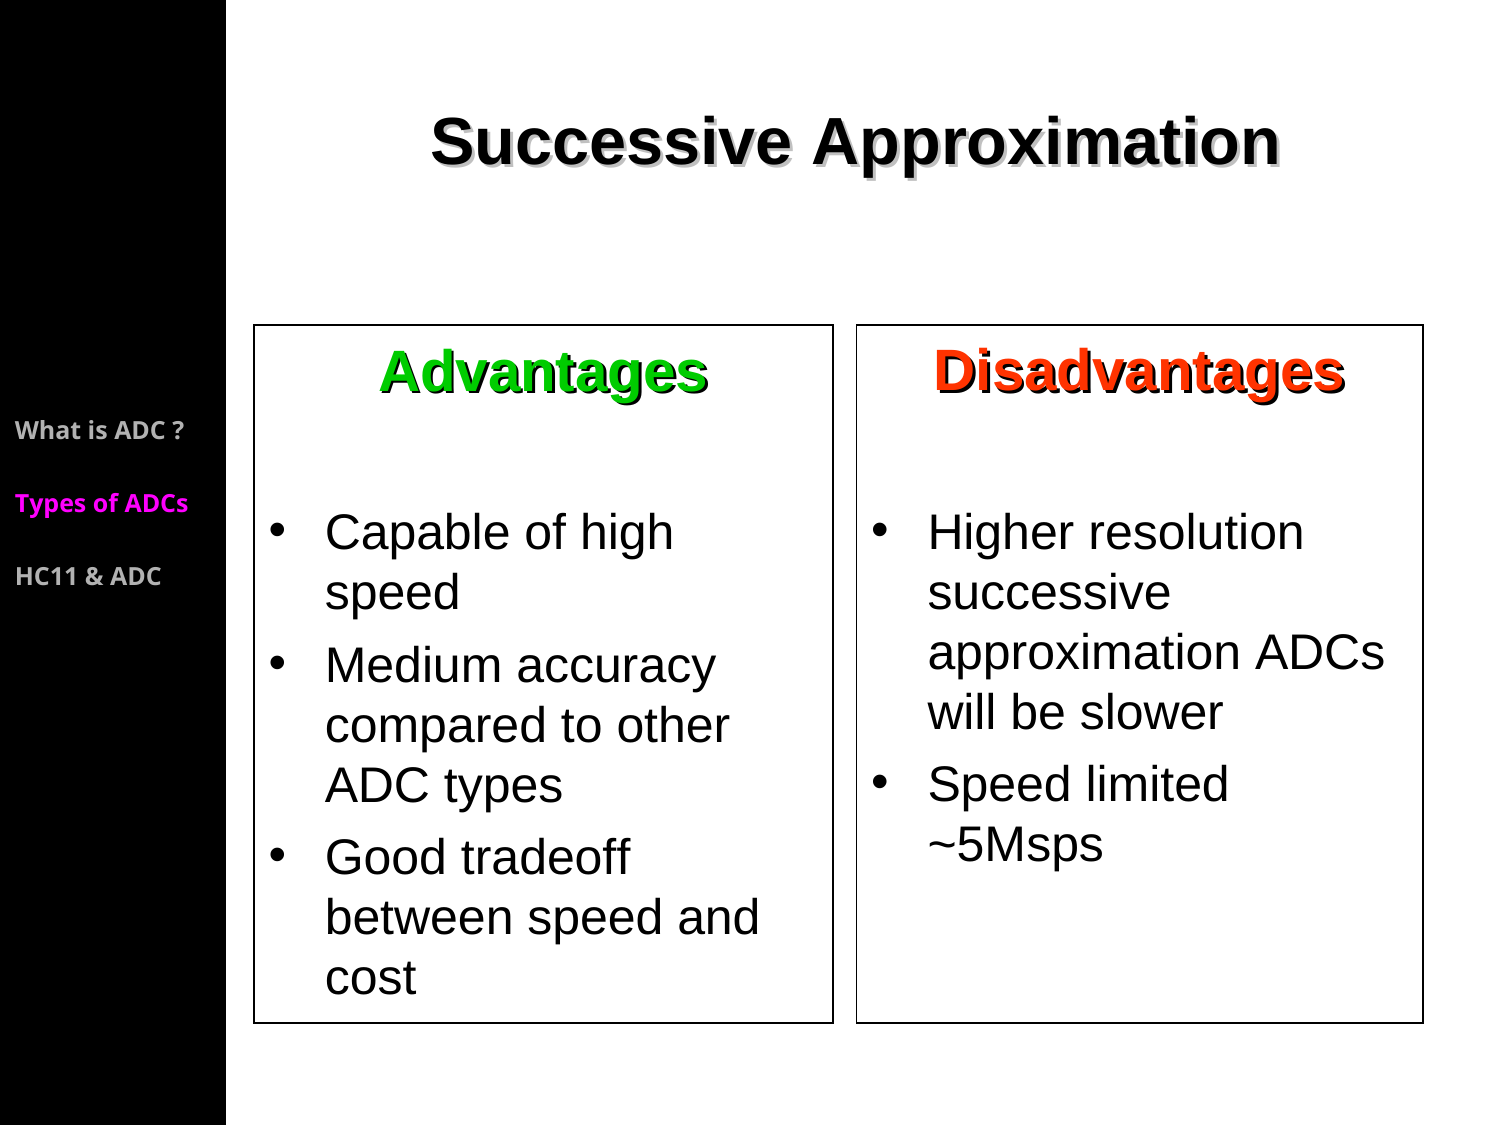

What is ADC ?
Types of ADCs
HC11 & ADC
Successive Approximation
# Disadvantages
Higher resolution successive approximation ADCs will be slower
Speed limited ~5Msps
Advantages
Capable of high speed
Medium accuracy compared to other ADC types
Good tradeoff between speed and cost